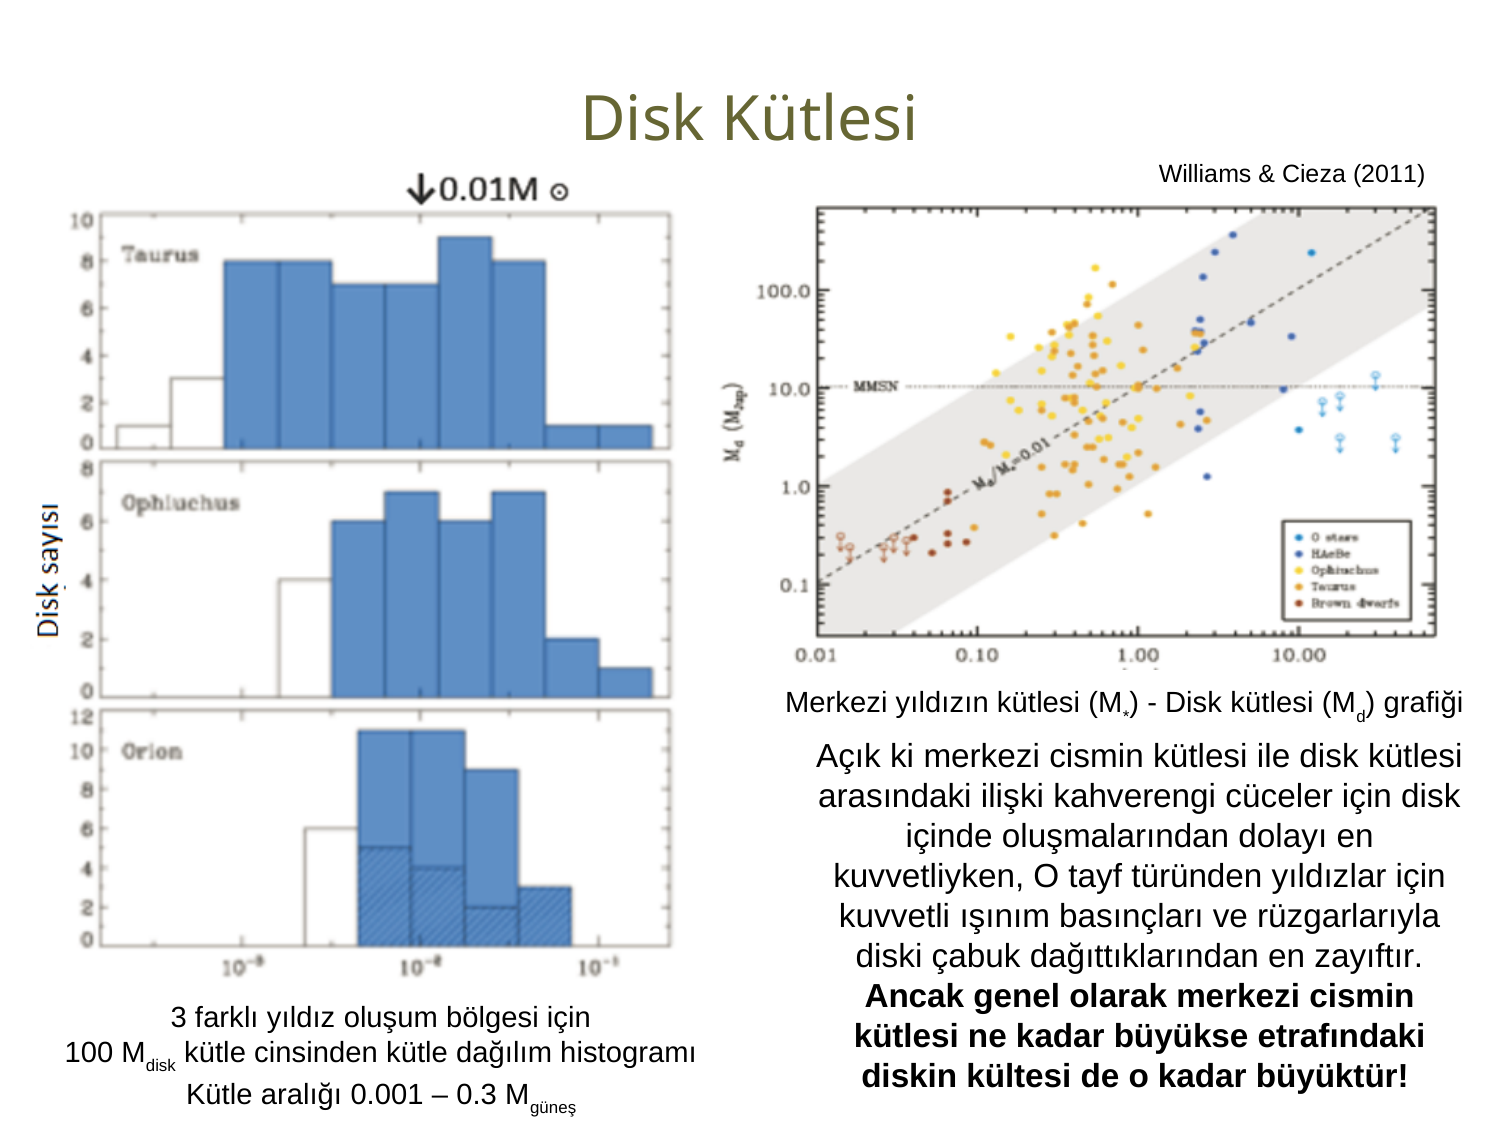

# Disk Kütlesi
Williams & Cieza (2011)
Merkezi yıldızın kütlesi (M*) - Disk kütlesi (Md) grafiği
Açık ki merkezi cismin kütlesi ile disk kütlesi arasındaki ilişki kahverengi cüceler için disk içinde oluşmalarından dolayı en kuvvetliyken, O tayf türünden yıldızlar için kuvvetli ışınım basınçları ve rüzgarlarıyla diski çabuk dağıttıklarından en zayıftır. Ancak genel olarak merkezi cismin kütlesi ne kadar büyükse etrafındaki diskin kültesi de o kadar büyüktür!
3 farklı yıldız oluşum bölgesi için
100 Mdisk kütle cinsinden kütle dağılım histogramı
Kütle aralığı 0.001 – 0.3 Mgüneş